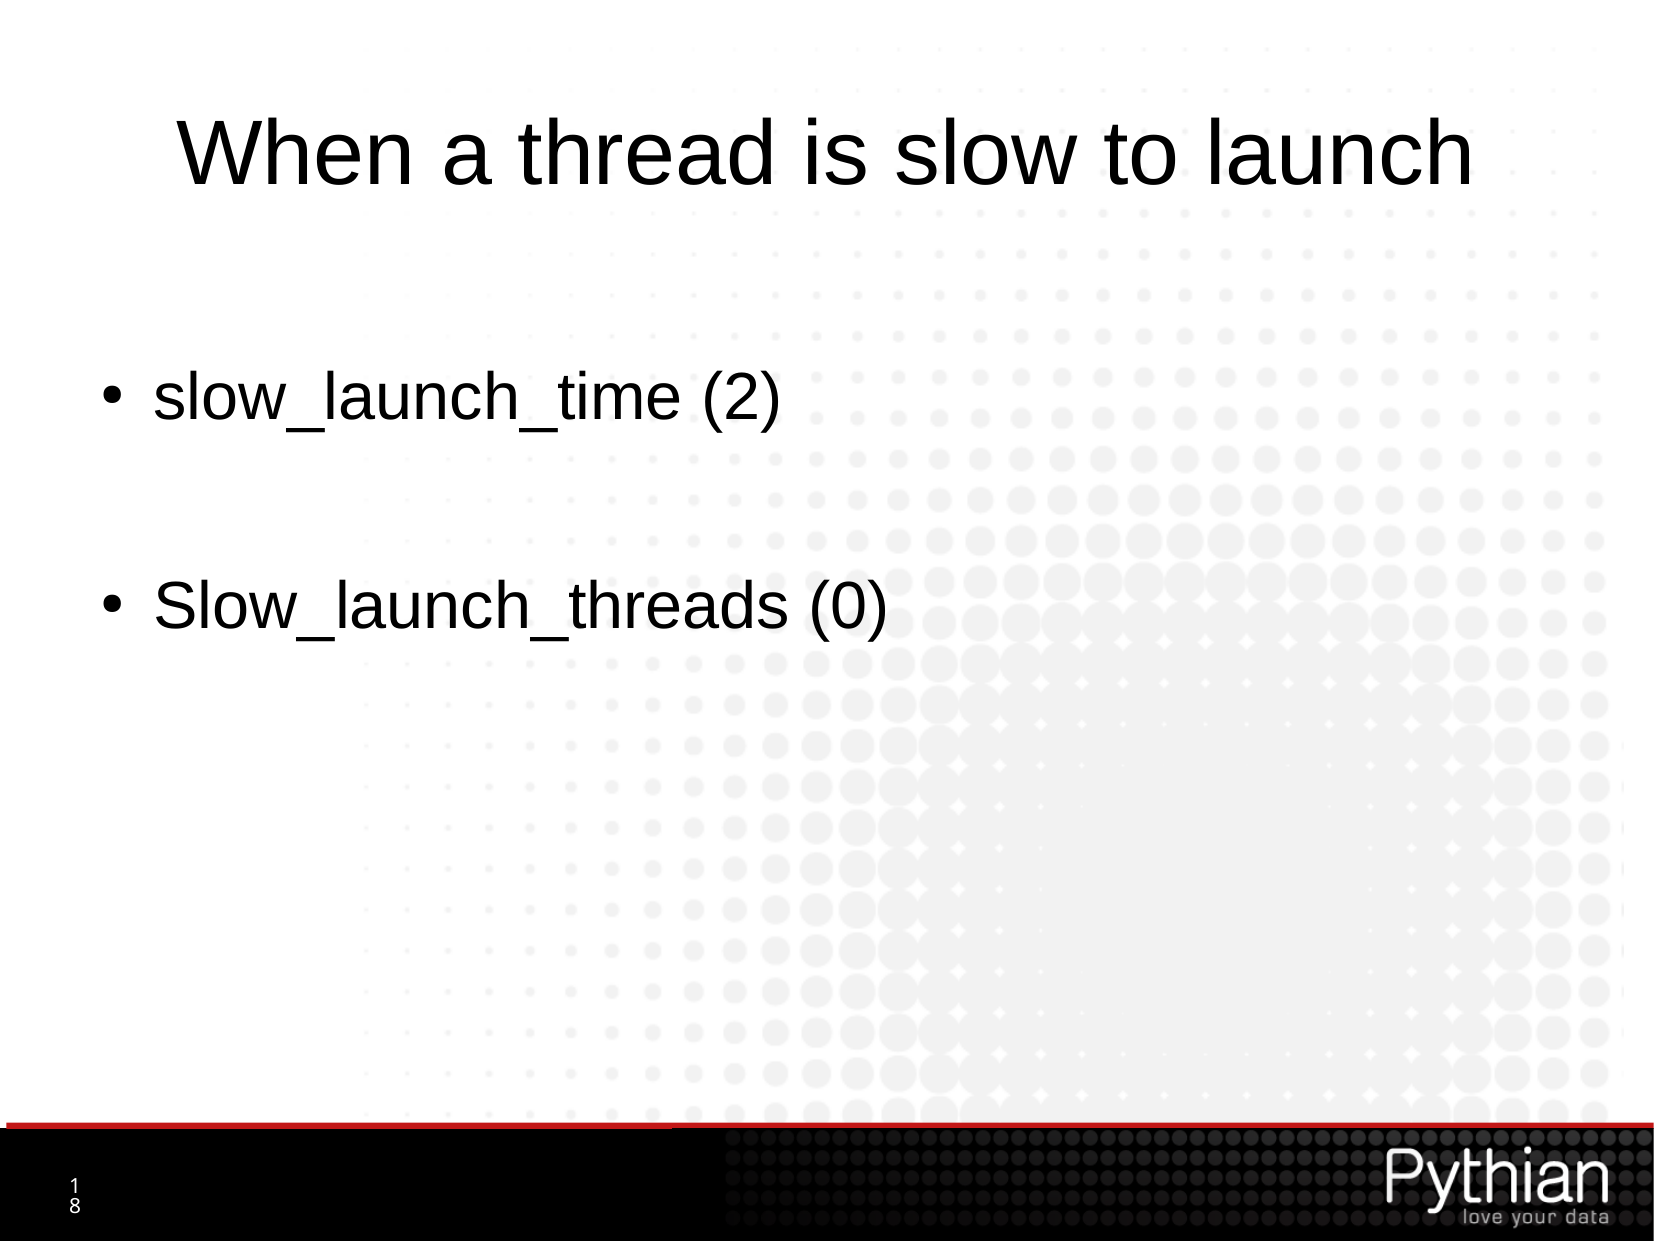

# When a thread is slow to launch
slow_launch_time (2)
Slow_launch_threads (0)